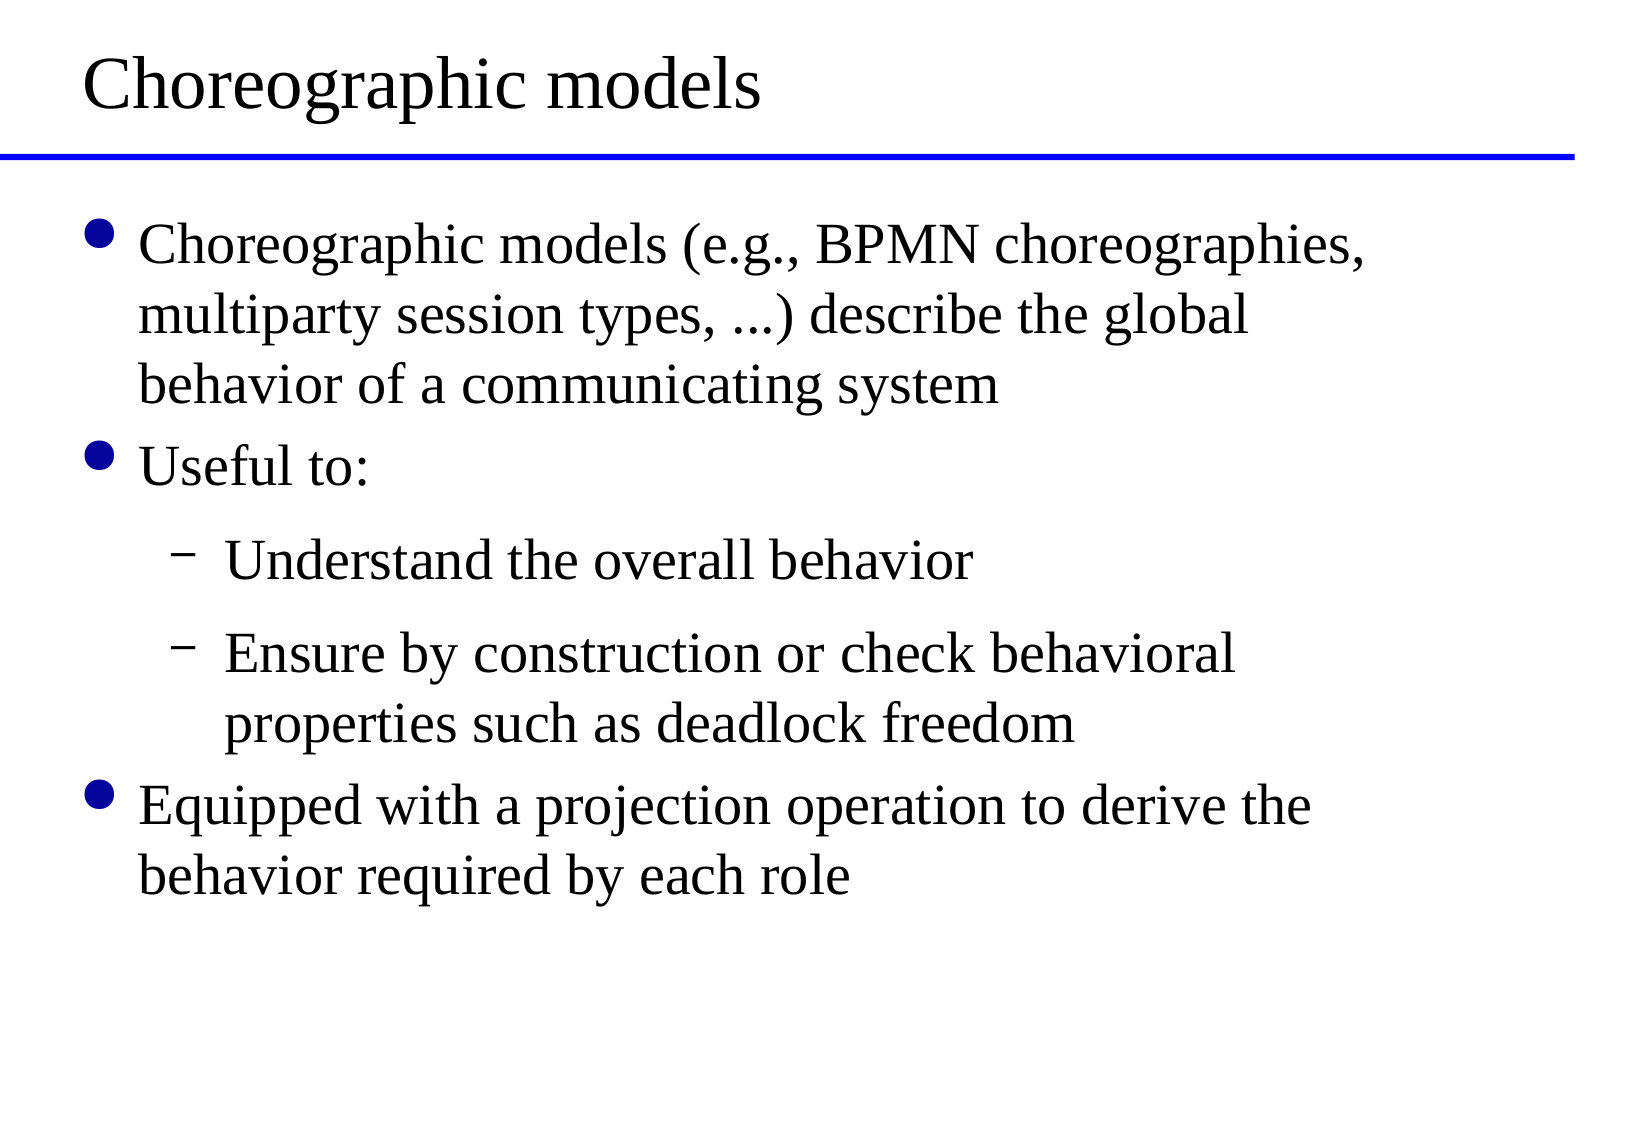

# Choreographic models
Choreographic models (e.g., BPMN choreographies, multiparty session types, ...) describe the global behavior of a communicating system
Useful to:
Understand the overall behavior
Ensure by construction or check behavioral properties such as deadlock freedom
Equipped with a projection operation to derive the behavior required by each role